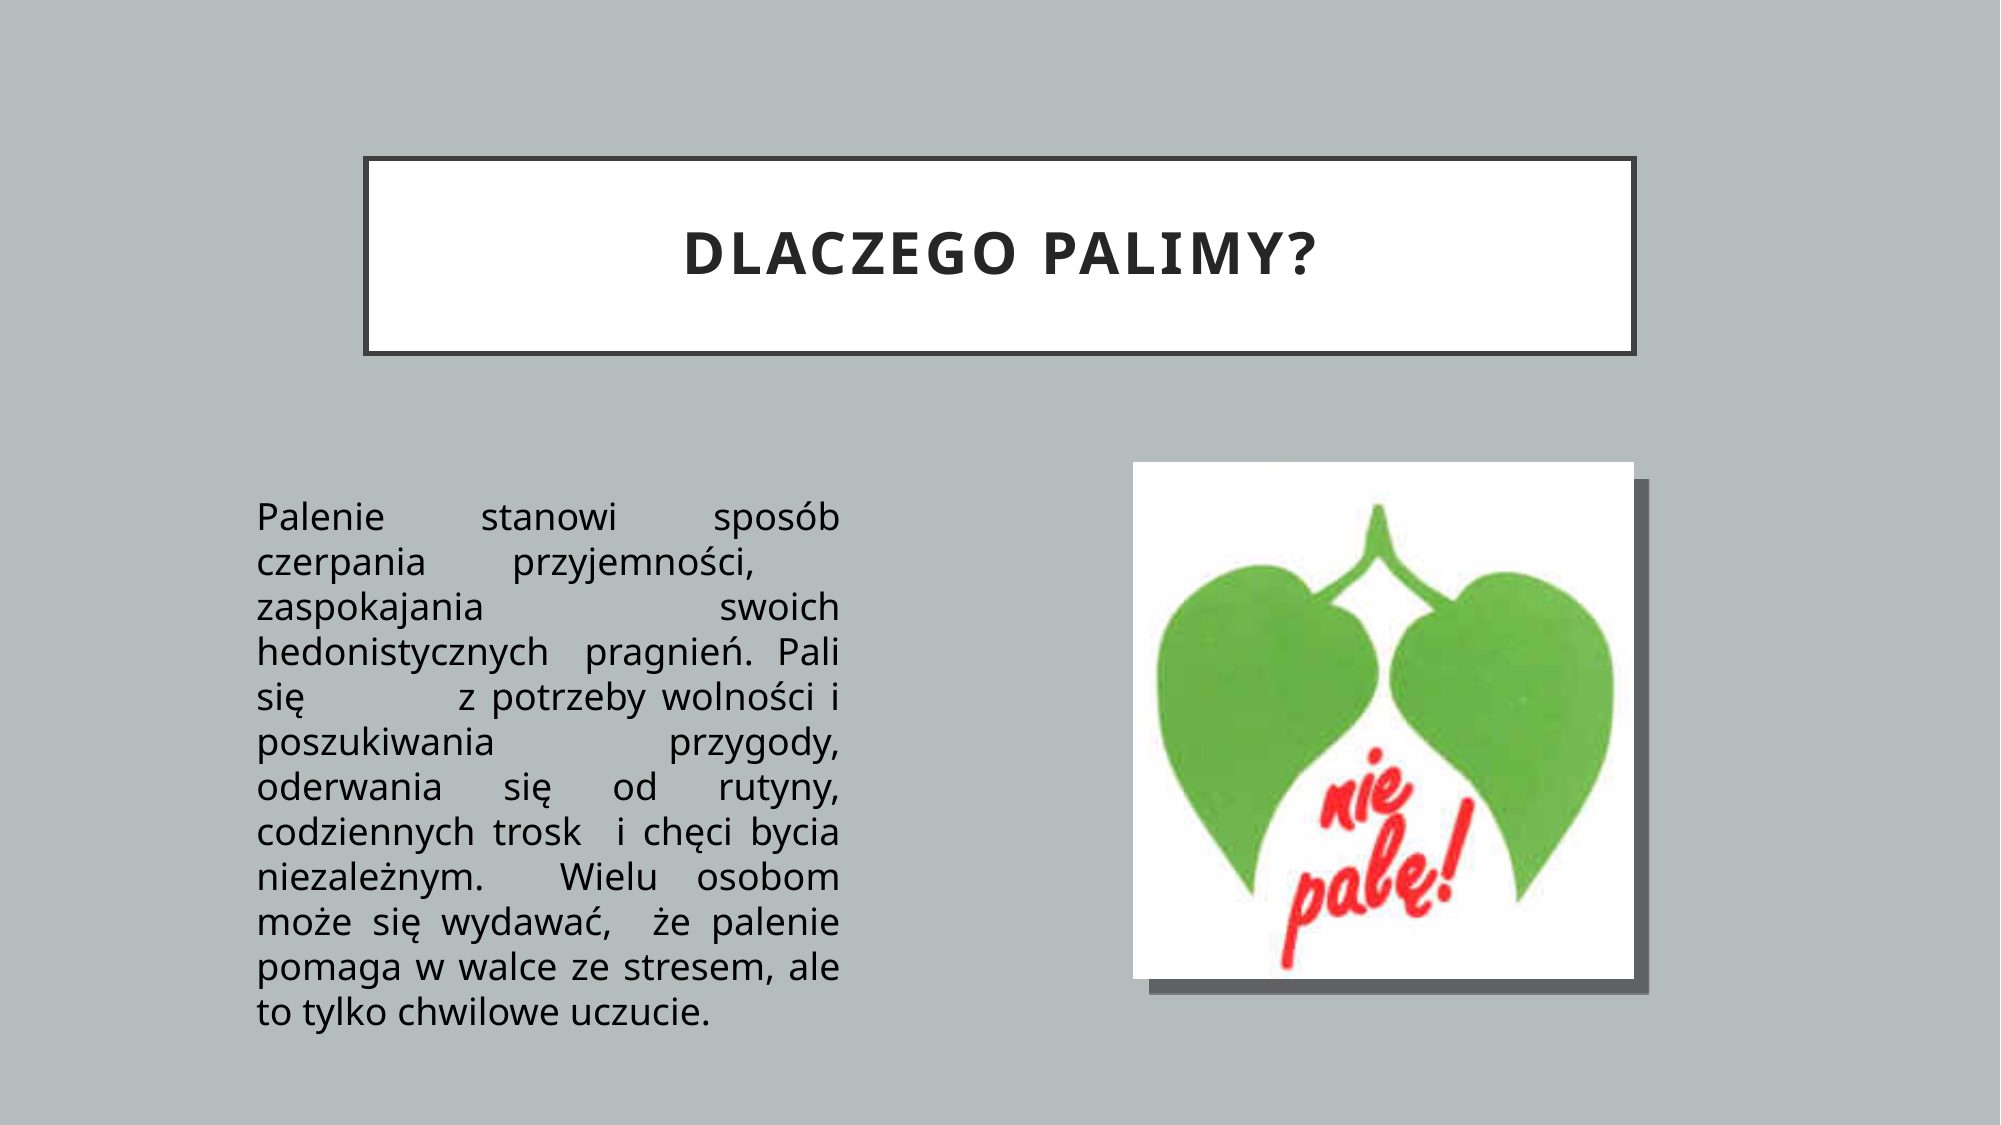

# Dlaczego palimy?
Palenie stanowi sposób czerpania przyjemności, zaspokajania swoich hedonistycznych pragnień. Pali się z potrzeby wolności i poszukiwania przygody, oderwania się od rutyny, codziennych trosk i chęci bycia niezależnym. Wielu osobom może się wydawać, że palenie pomaga w walce ze stresem, ale to tylko chwilowe uczucie.